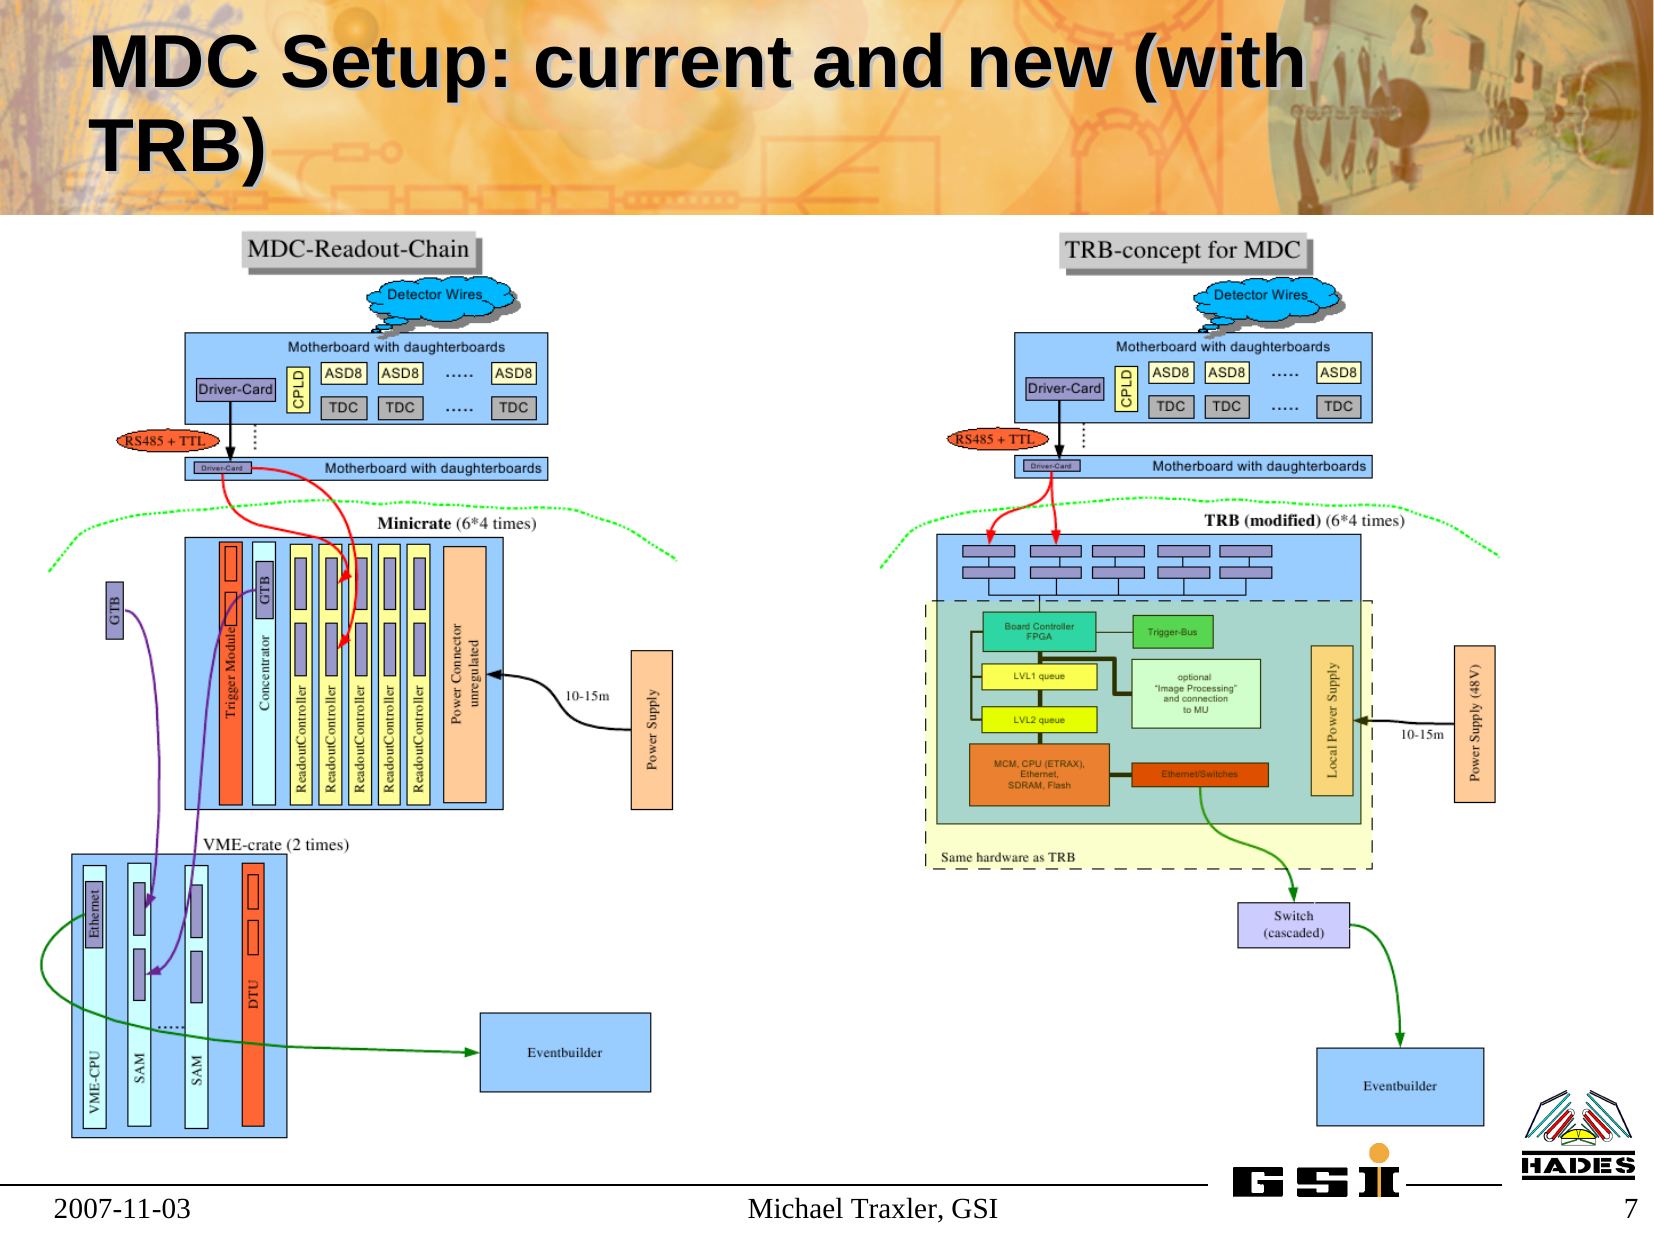

# MDC Setup: current and new (with TRB)
2006-09-26
Michael Traxler, GSI
7